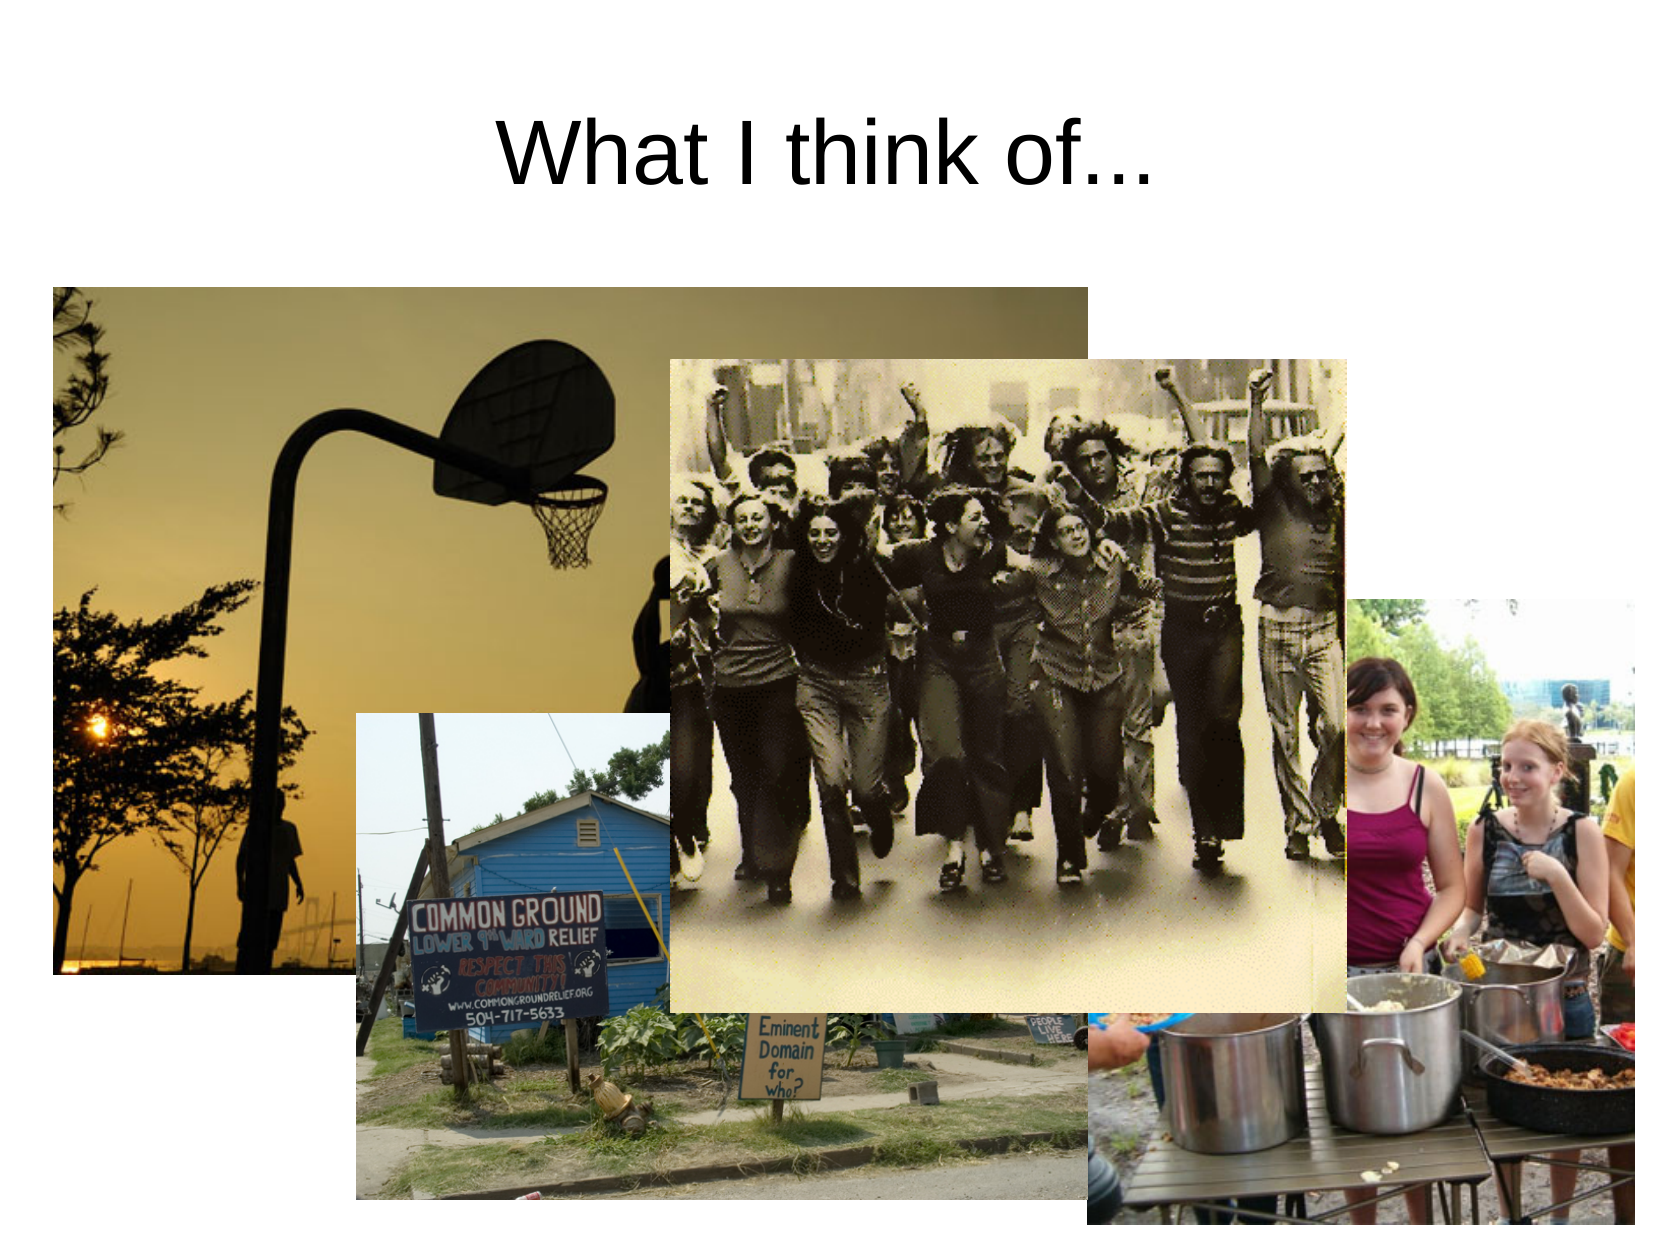

# What I think of...
when I hear the word “Anarchy”
when I hear somebody's an “Anarchist”